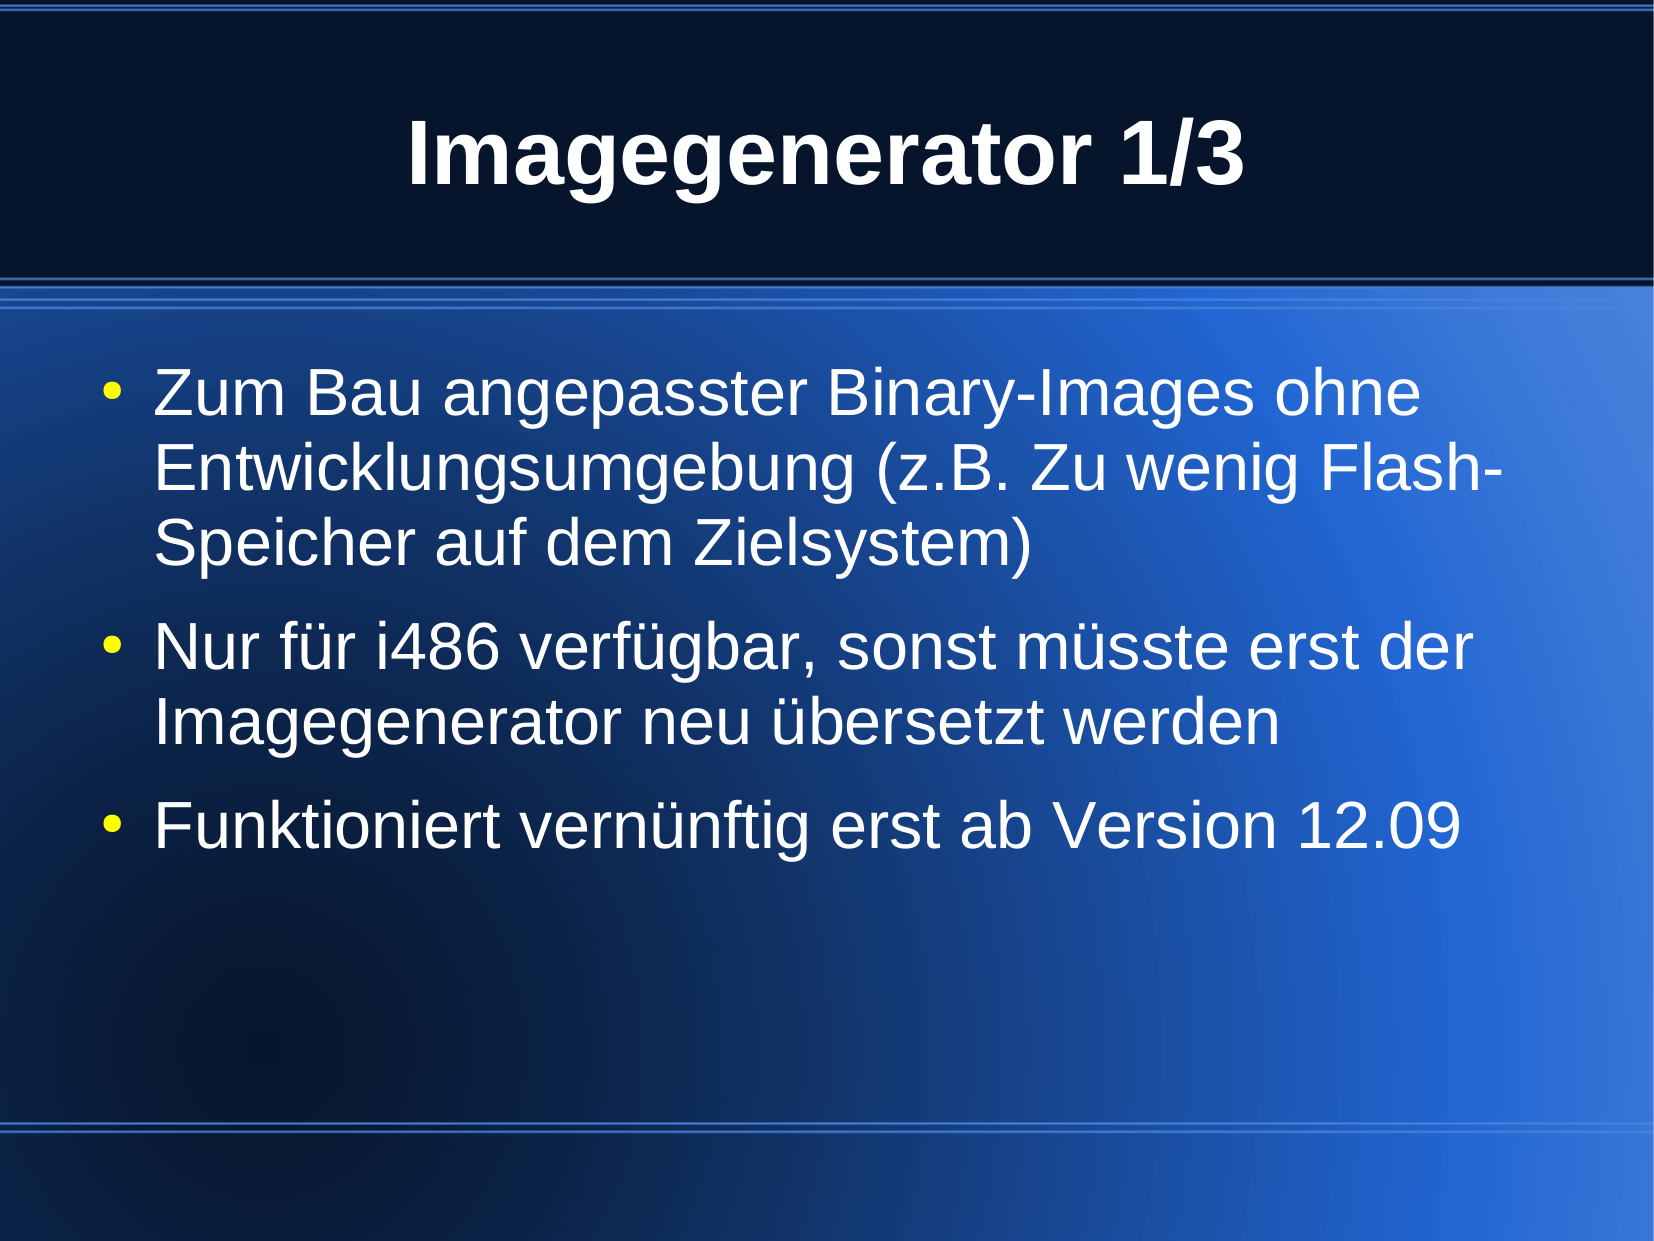

# Imagegenerator 1/3
Zum Bau angepasster Binary-Images ohne Entwicklungsumgebung (z.B. Zu wenig Flash-Speicher auf dem Zielsystem)
Nur für i486 verfügbar, sonst müsste erst der Imagegenerator neu übersetzt werden
Funktioniert vernünftig erst ab Version 12.09